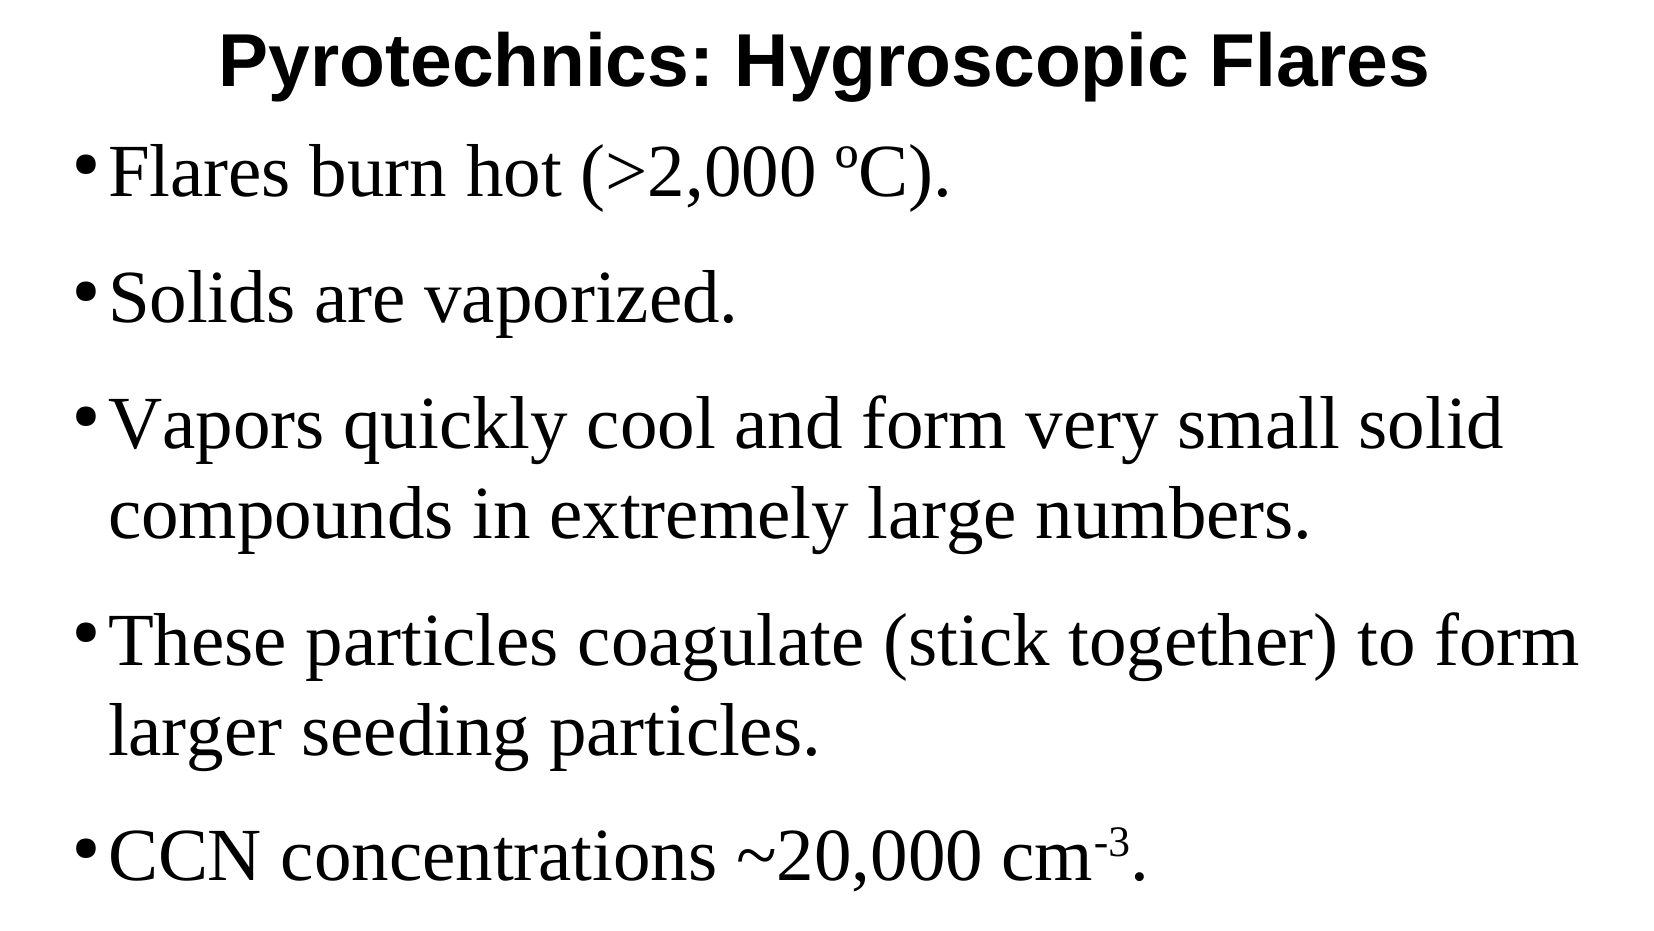

# Pyrotechnics: Hygroscopic Flares
Flares burn hot (>2,000 ºC).
Solids are vaporized.
Vapors quickly cool and form very small solid compounds in extremely large numbers.
These particles coagulate (stick together) to form larger seeding particles.
CCN concentrations ~20,000 cm-3.